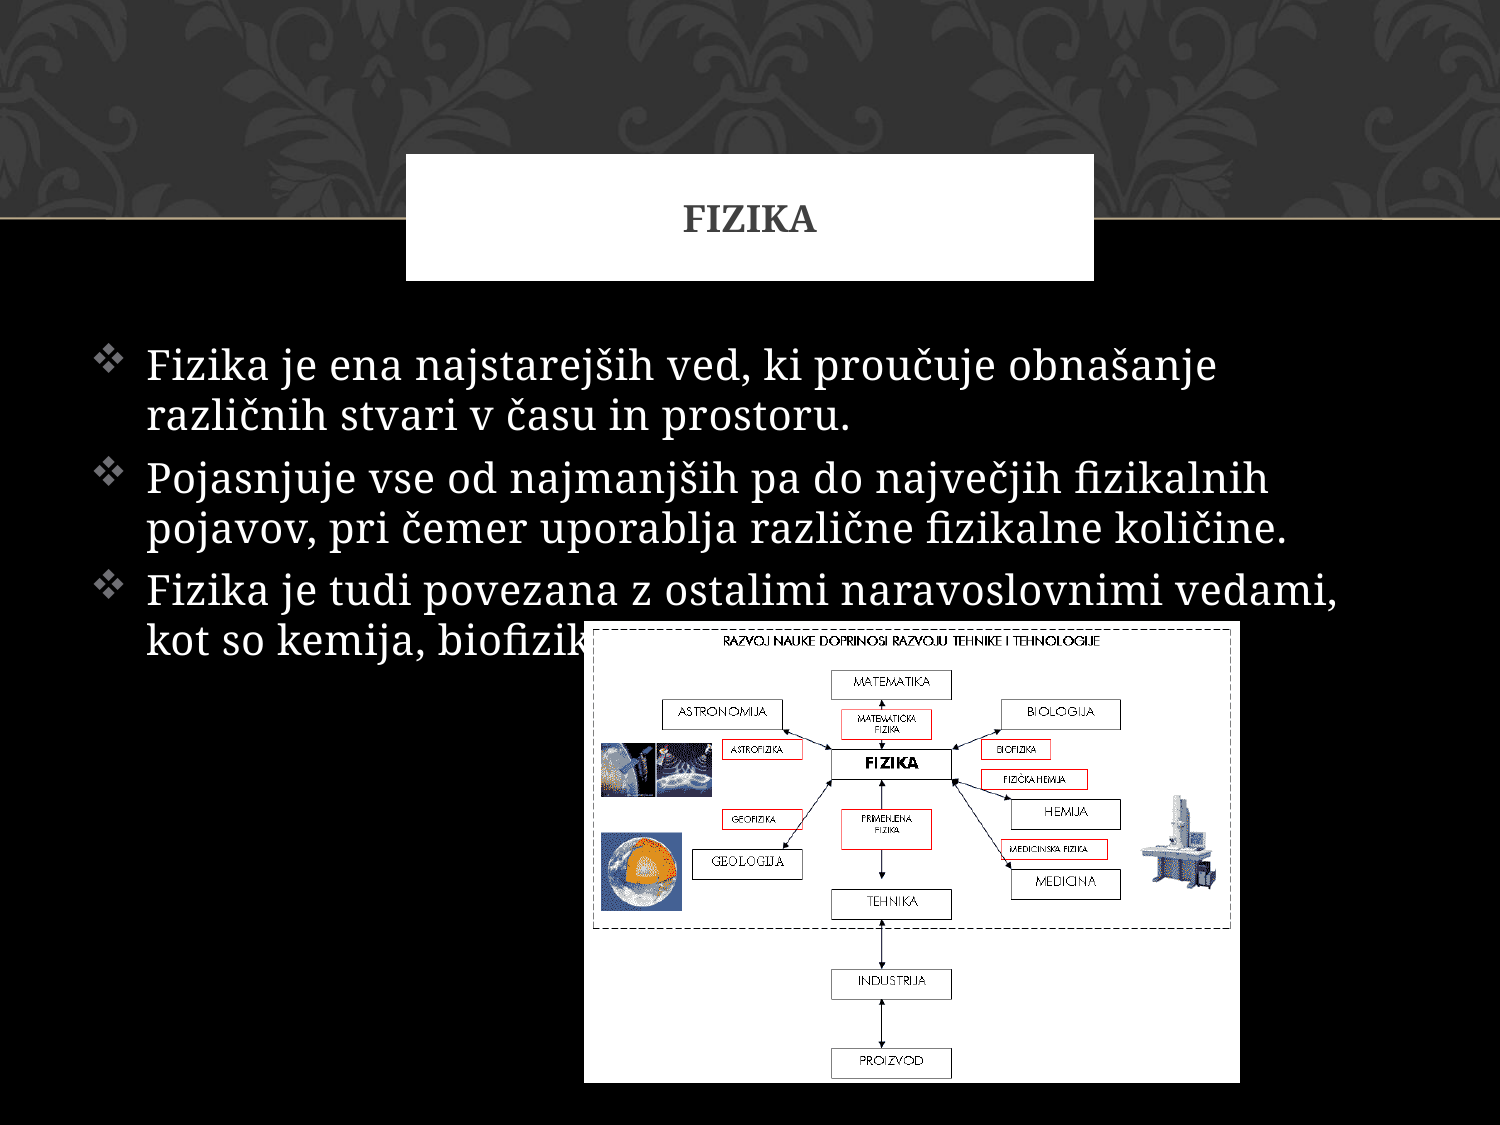

FIZIKA
# Fizika je ena najstarejših ved, ki proučuje obnašanje različnih stvari v času in prostoru.
Pojasnjuje vse od najmanjših pa do največjih fizikalnih pojavov, pri čemer uporablja različne fizikalne količine.
Fizika je tudi povezana z ostalimi naravoslovnimi vedami, kot so kemija, biofizika in fiziologija.